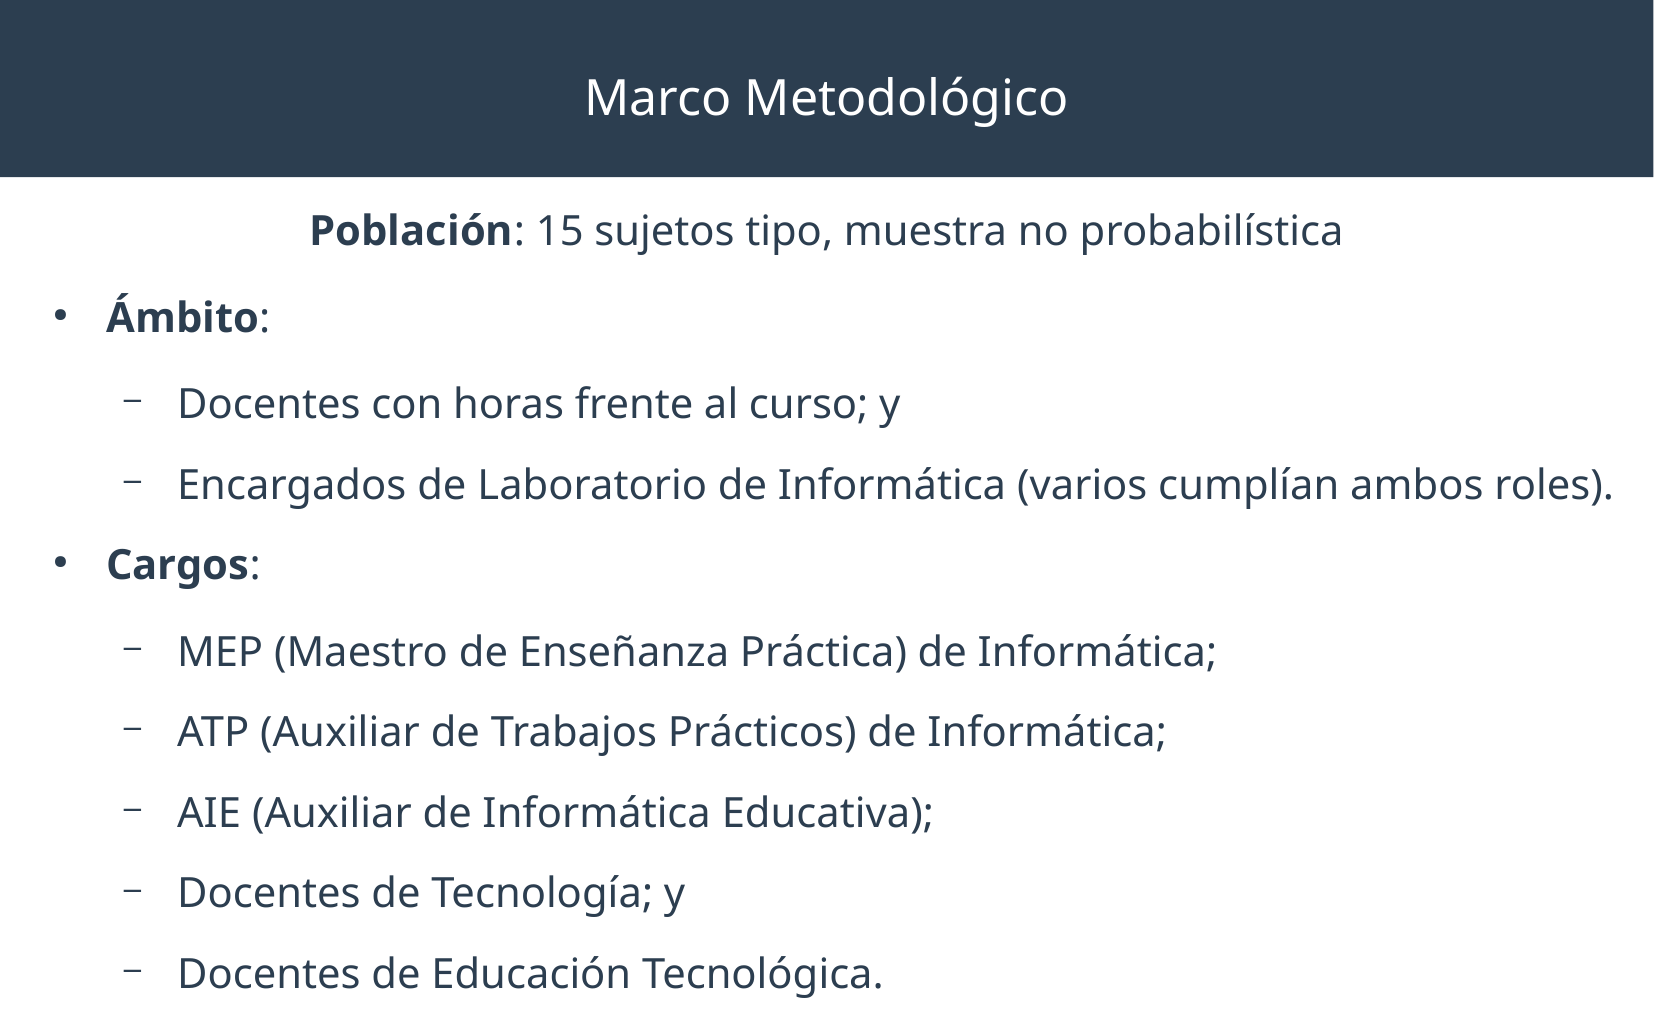

Marco Metodológico
# Población: 15 sujetos tipo, muestra no probabilística
Ámbito:
Docentes con horas frente al curso; y
Encargados de Laboratorio de Informática (varios cumplían ambos roles).
Cargos:
MEP (Maestro de Enseñanza Práctica) de Informática;
ATP (Auxiliar de Trabajos Prácticos) de Informática;
AIE (Auxiliar de Informática Educativa);
Docentes de Tecnología; y
Docentes de Educación Tecnológica.
18